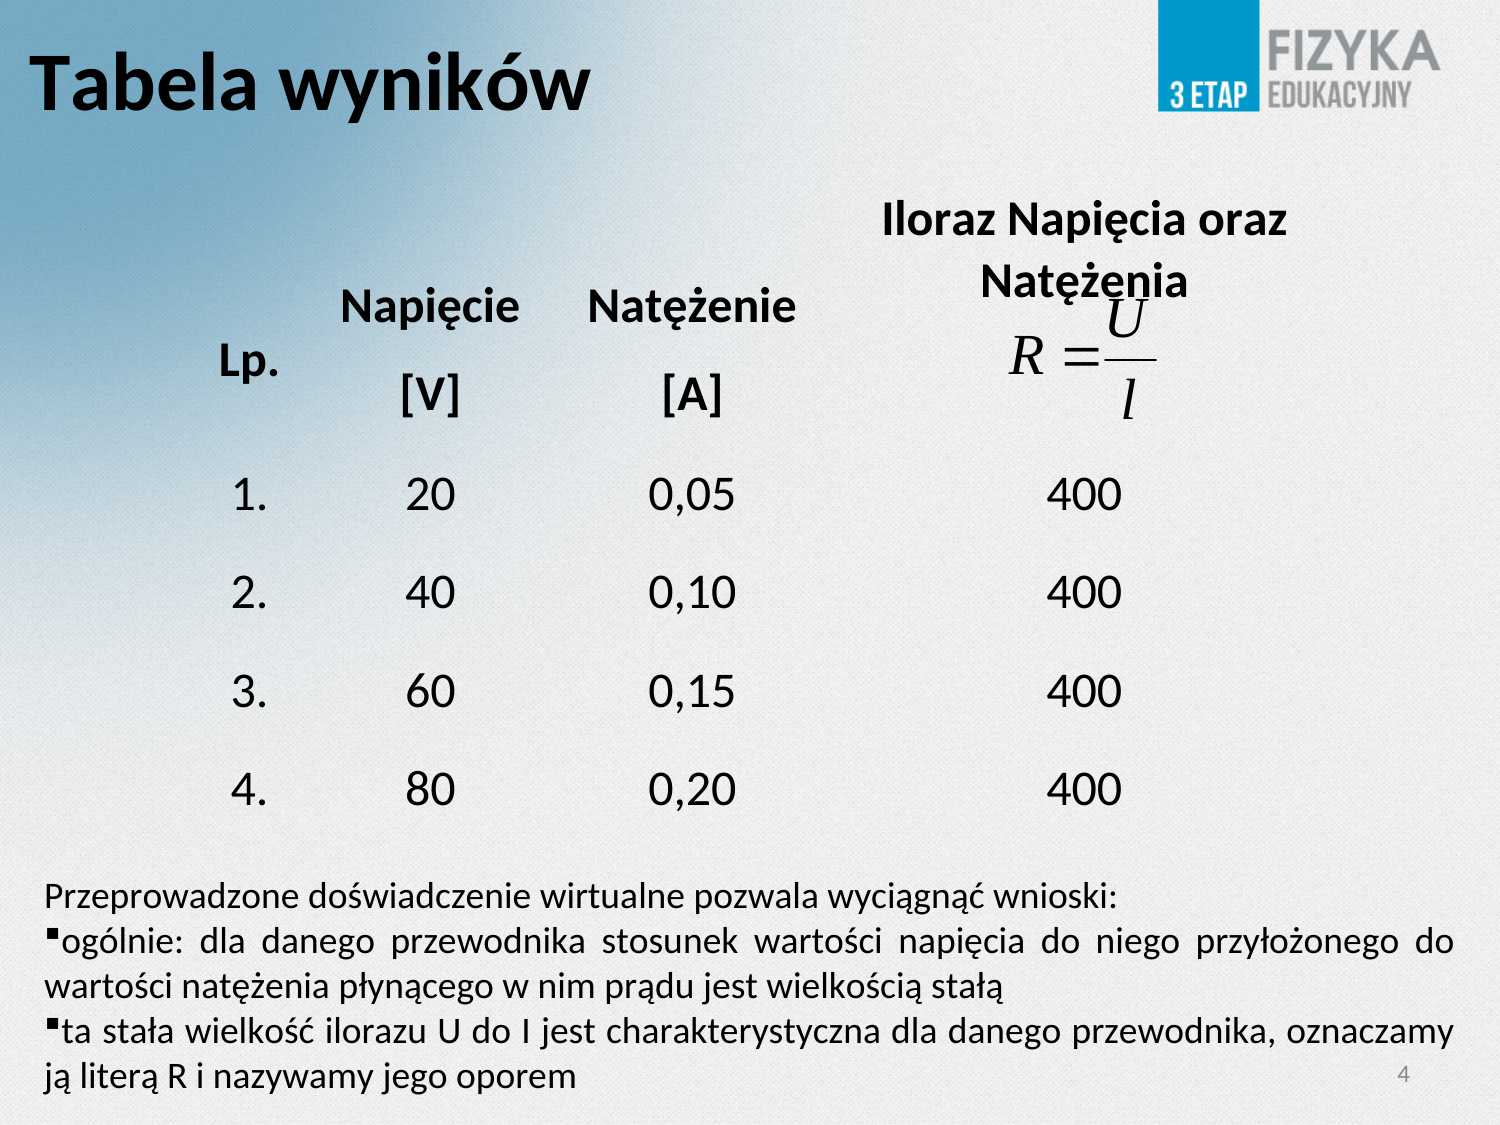

Tabela wyników
| Lp. | Napięcie [V] | Natężenie [A] | Iloraz Napięcia oraz Natężenia |
| --- | --- | --- | --- |
| 1. | 20 | 0,05 | 400 |
| 2. | 40 | 0,10 | 400 |
| 3. | 60 | 0,15 | 400 |
| 4. | 80 | 0,20 | 400 |
Przeprowadzone doświadczenie wirtualne pozwala wyciągnąć wnioski:
ogólnie: dla danego przewodnika stosunek wartości napięcia do niego przyłożonego do wartości natężenia płynącego w nim prądu jest wielkością stałą
ta stała wielkość ilorazu U do I jest charakterystyczna dla danego przewodnika, oznaczamy ją literą R i nazywamy jego oporem